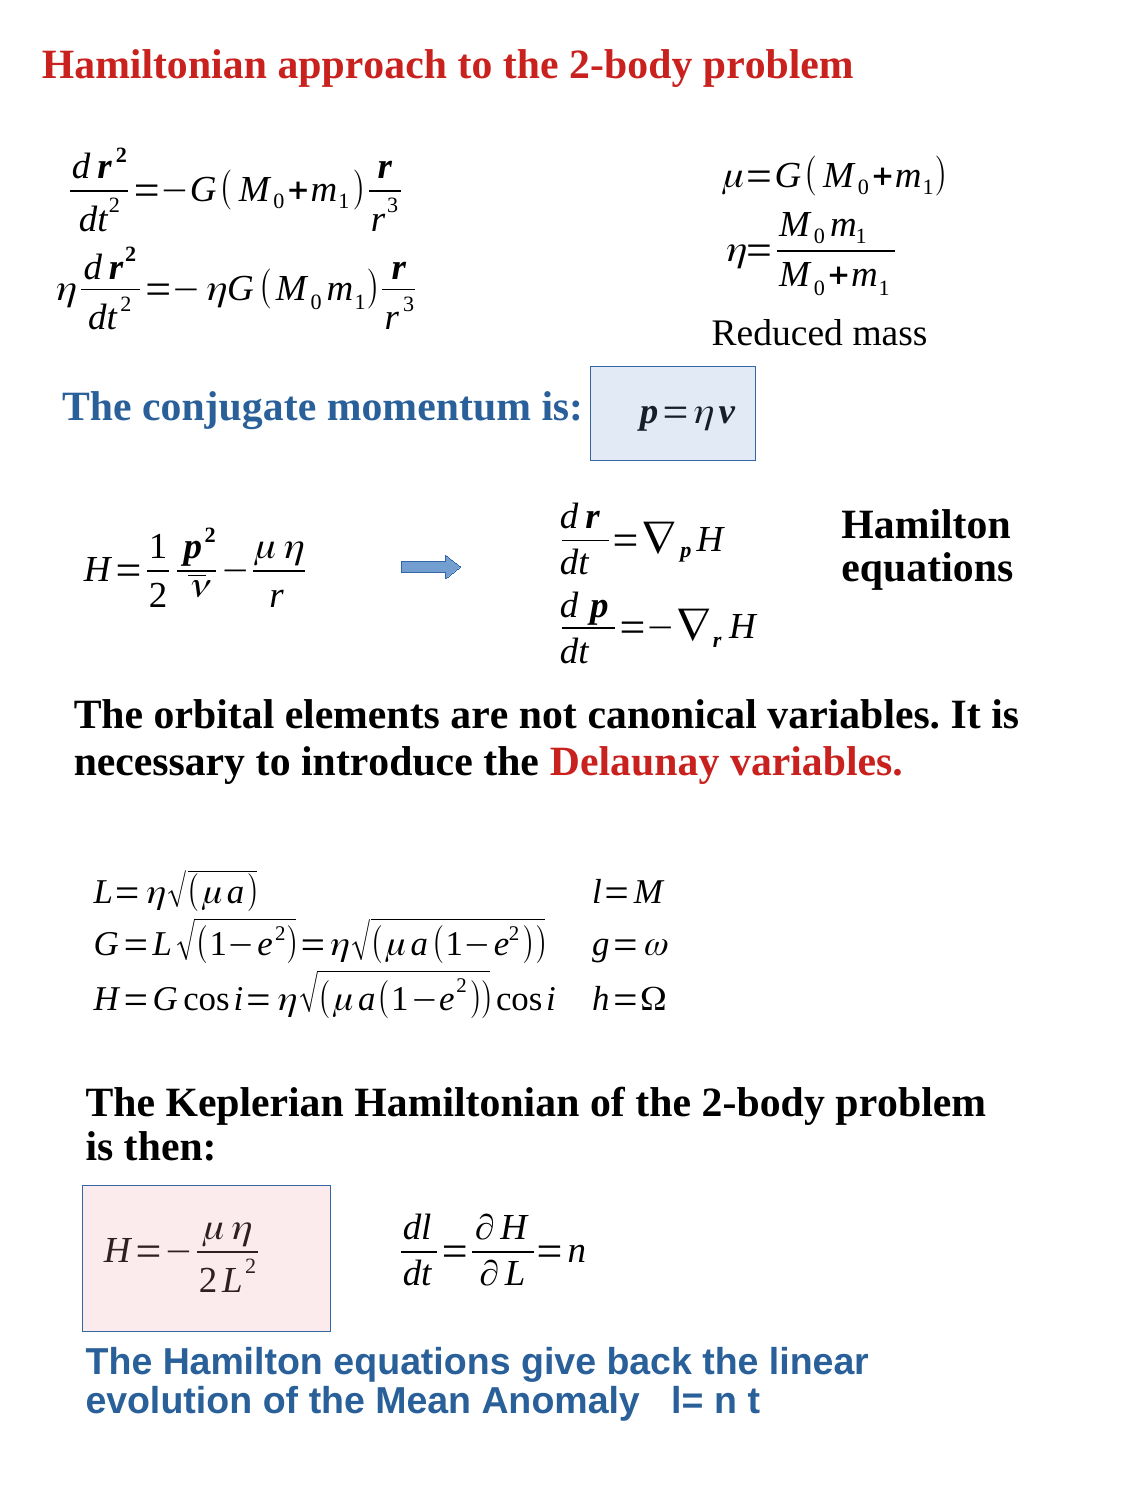

Hamiltonian approach to the 2-body problem
Reduced mass
The conjugate momentum is:
Hamilton equations
The orbital elements are not canonical variables. It is necessary to introduce the Delaunay variables.
The Keplerian Hamiltonian of the 2-body problem is then:
The Hamilton equations give back the linear evolution of the Mean Anomaly l= n t